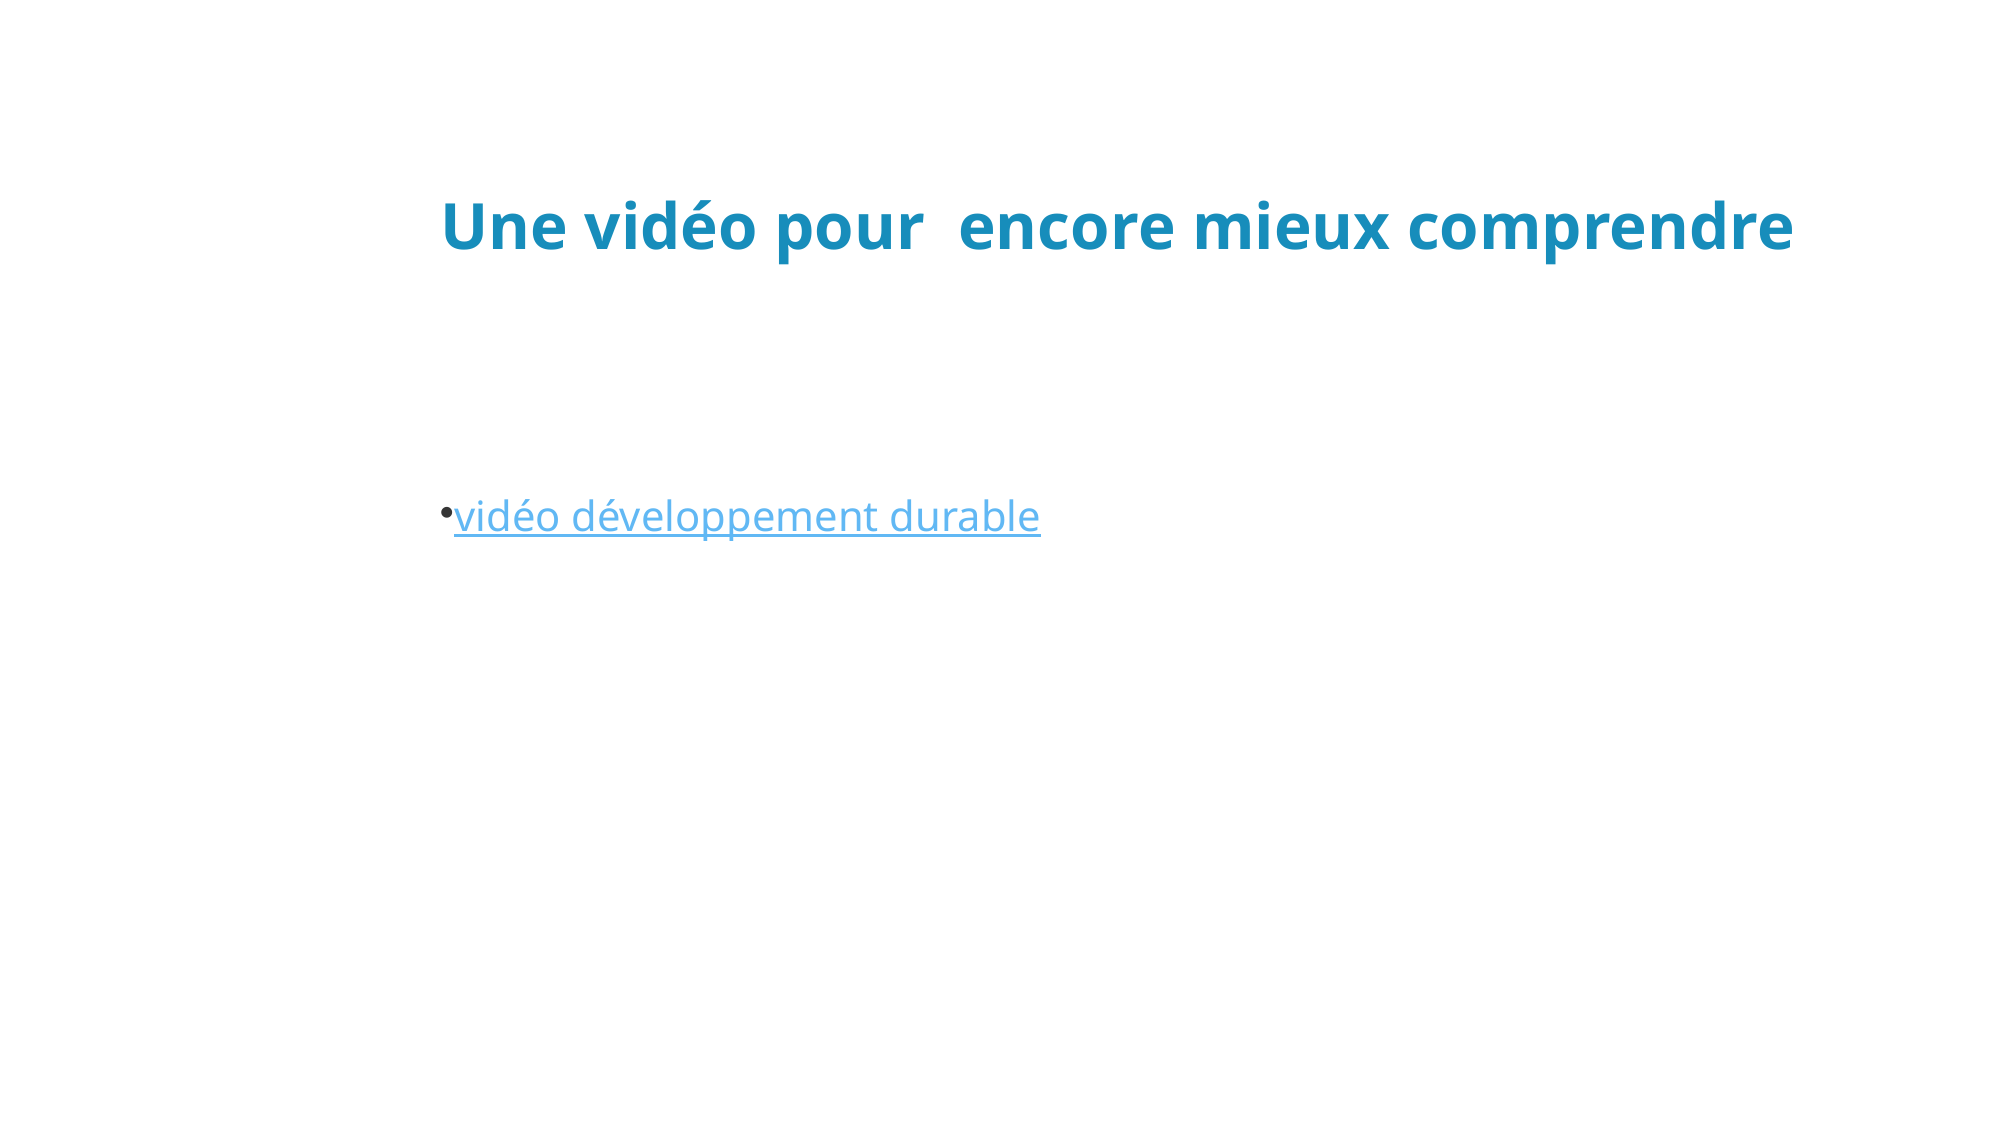

# Une vidéo pour encore mieux comprendre
vidéo développement durable